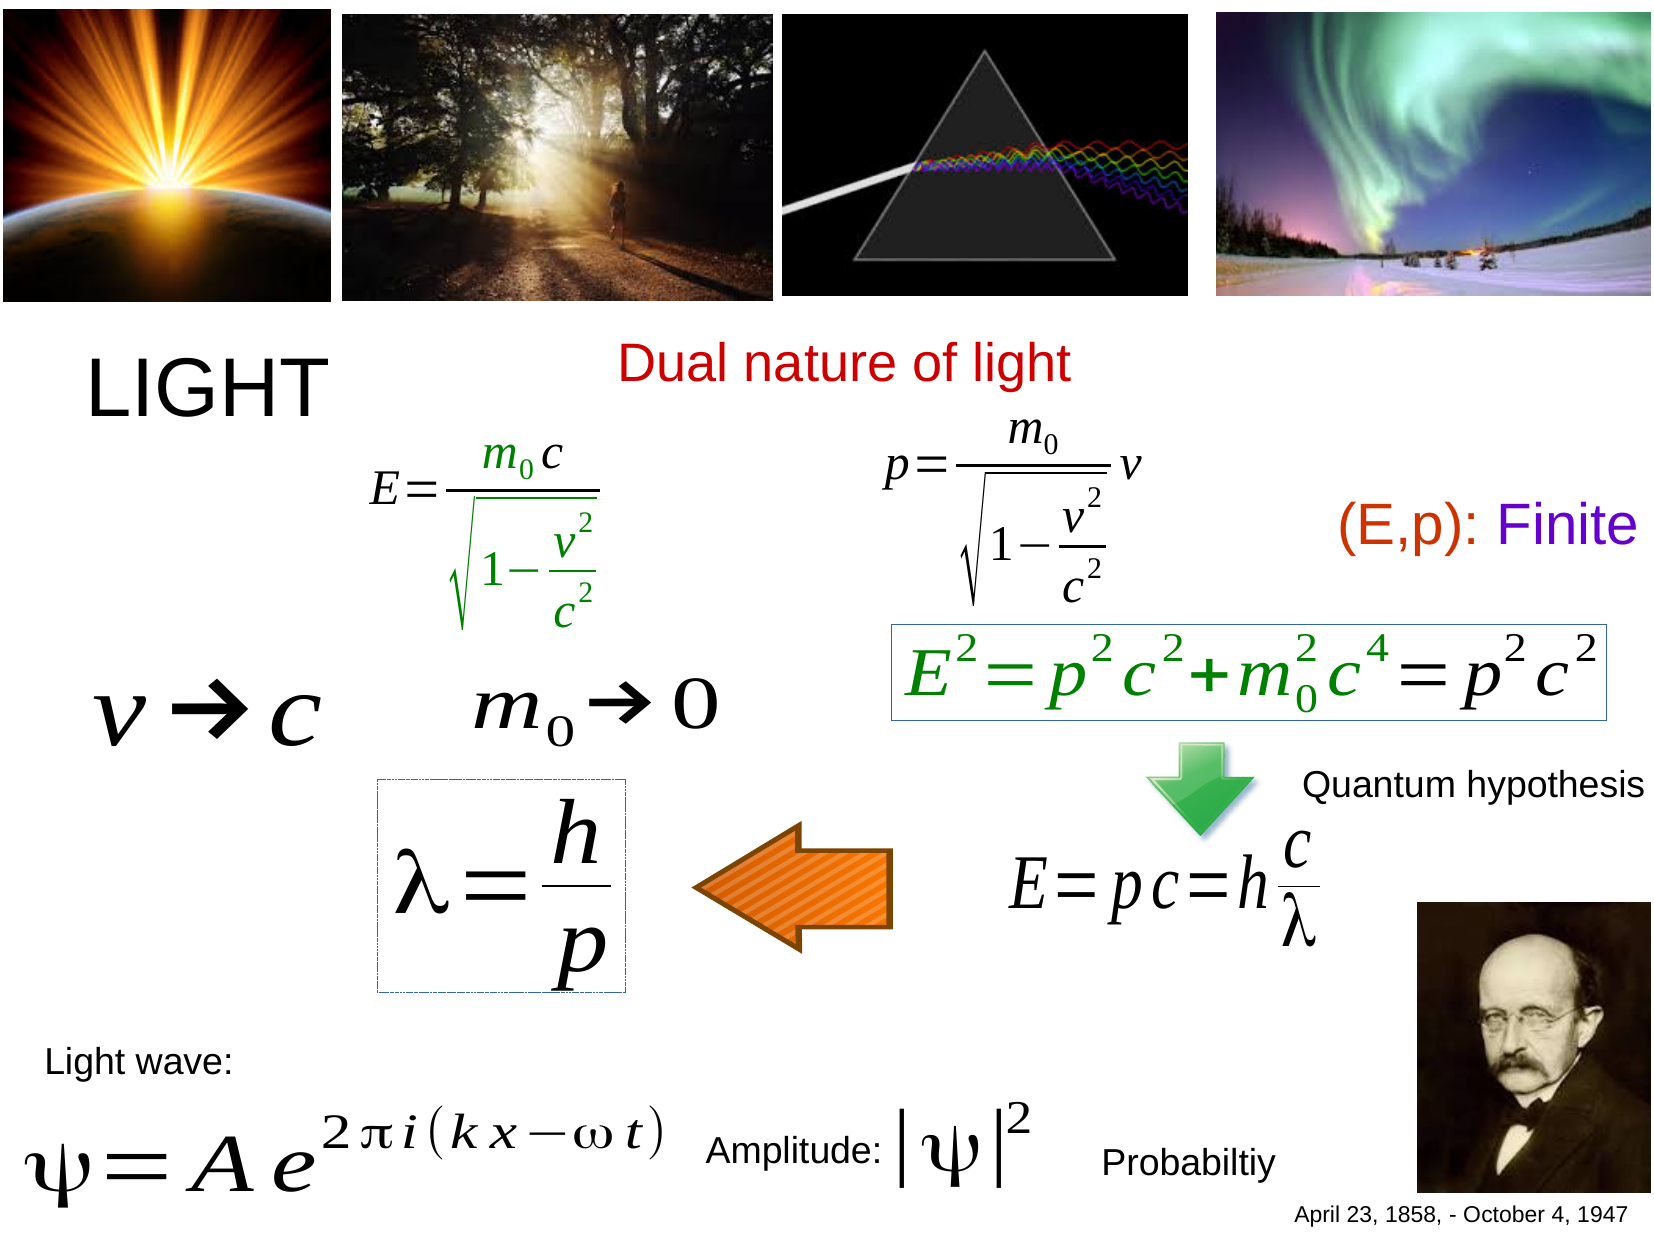

Dual nature of light
LIGHT
(E,p): Finite
Quantum hypothesis
Light wave:
Amplitude:
Probabiltiy
 April 23, 1858, - October 4, 1947